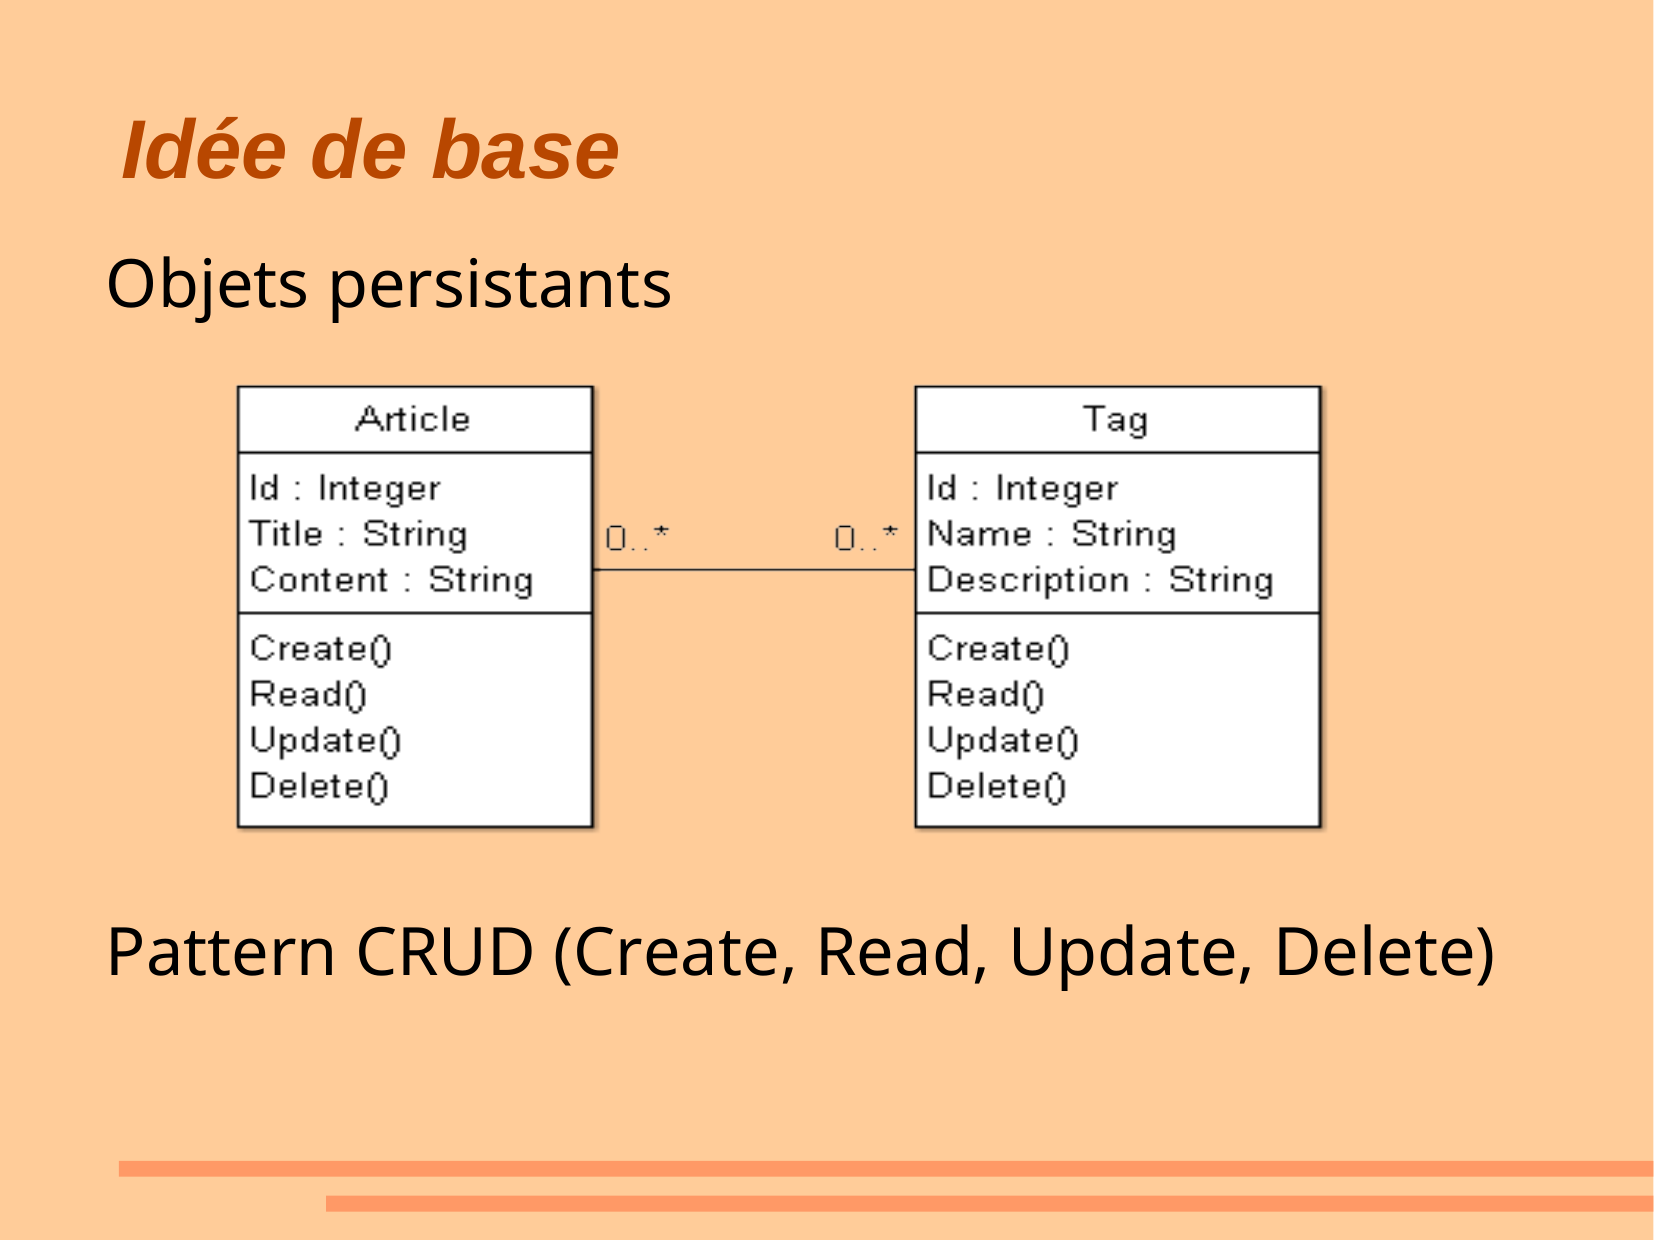

# Idée de base
Objets persistants
Pattern CRUD (Create, Read, Update, Delete)